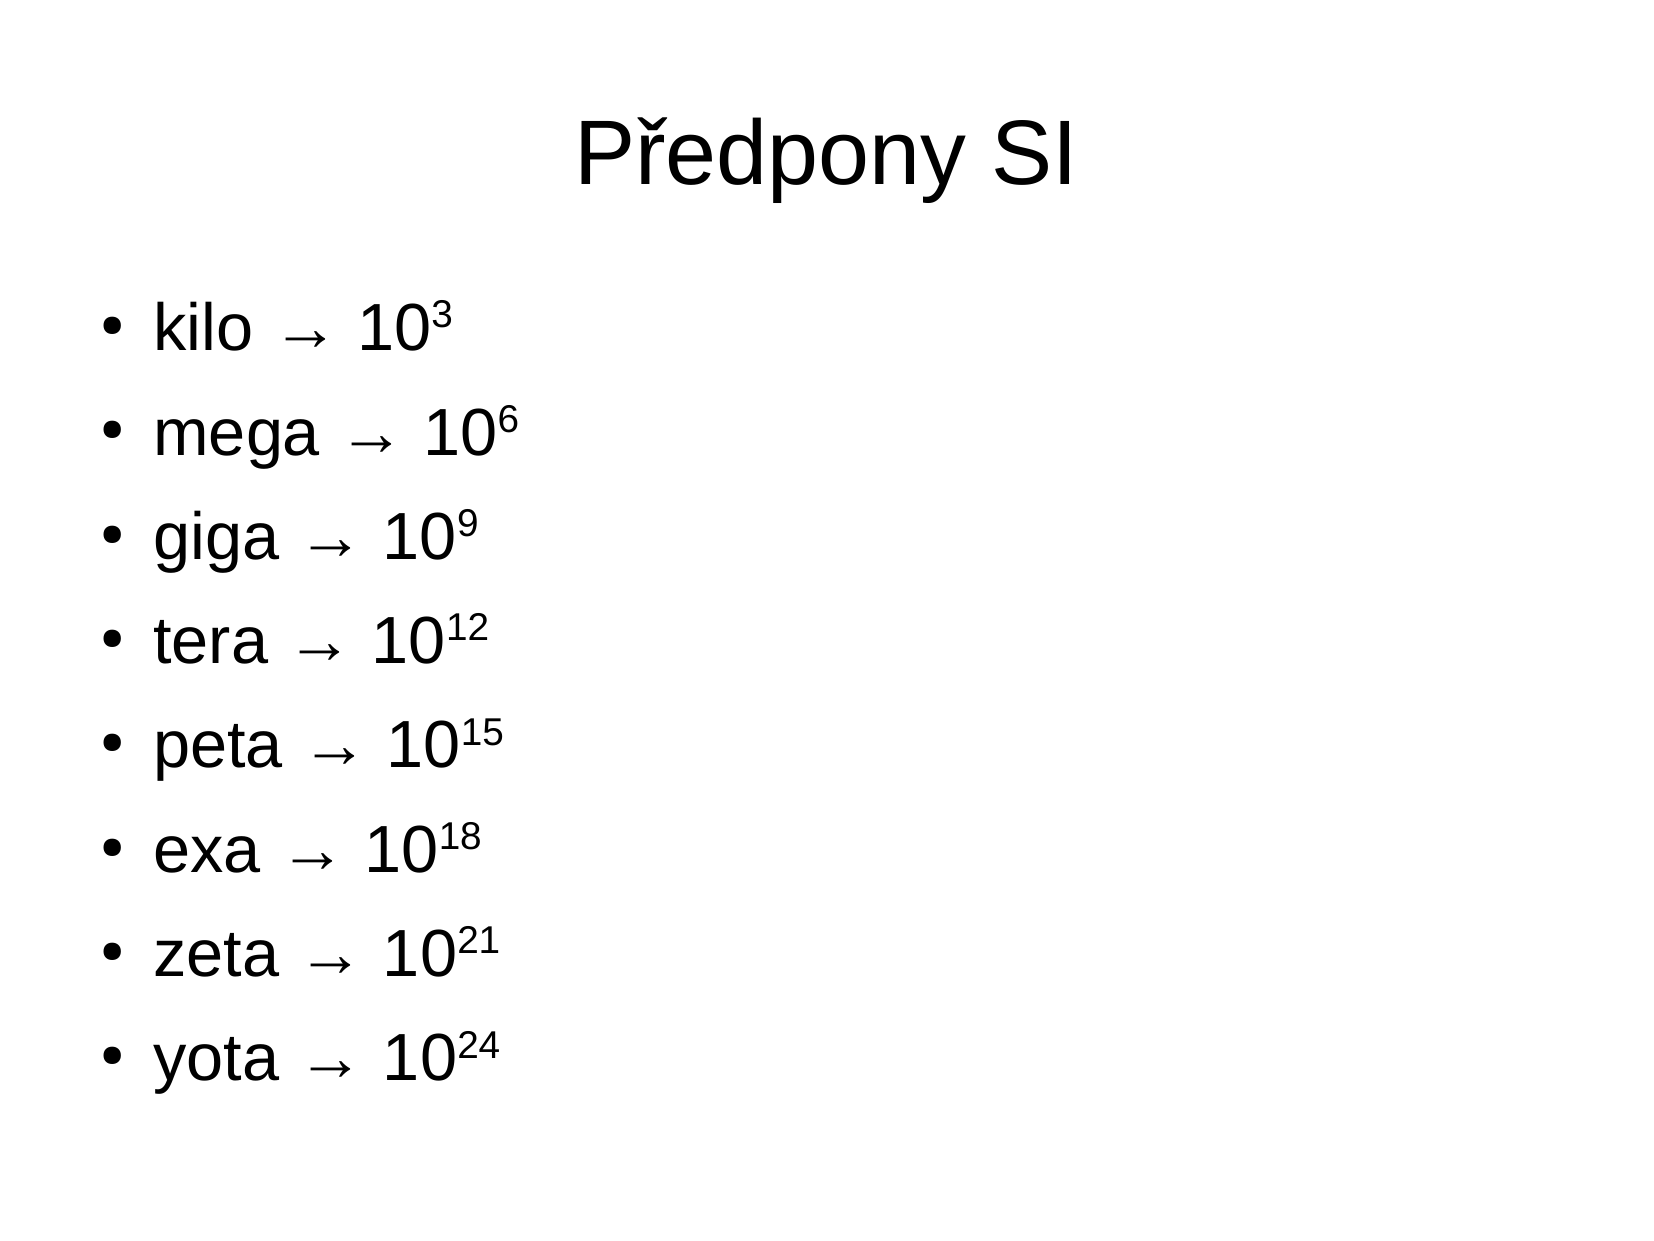

# Předpony SI
kilo → 103
mega → 106
giga → 109
tera → 1012
peta → 1015
exa → 1018
zeta → 1021
yota → 1024